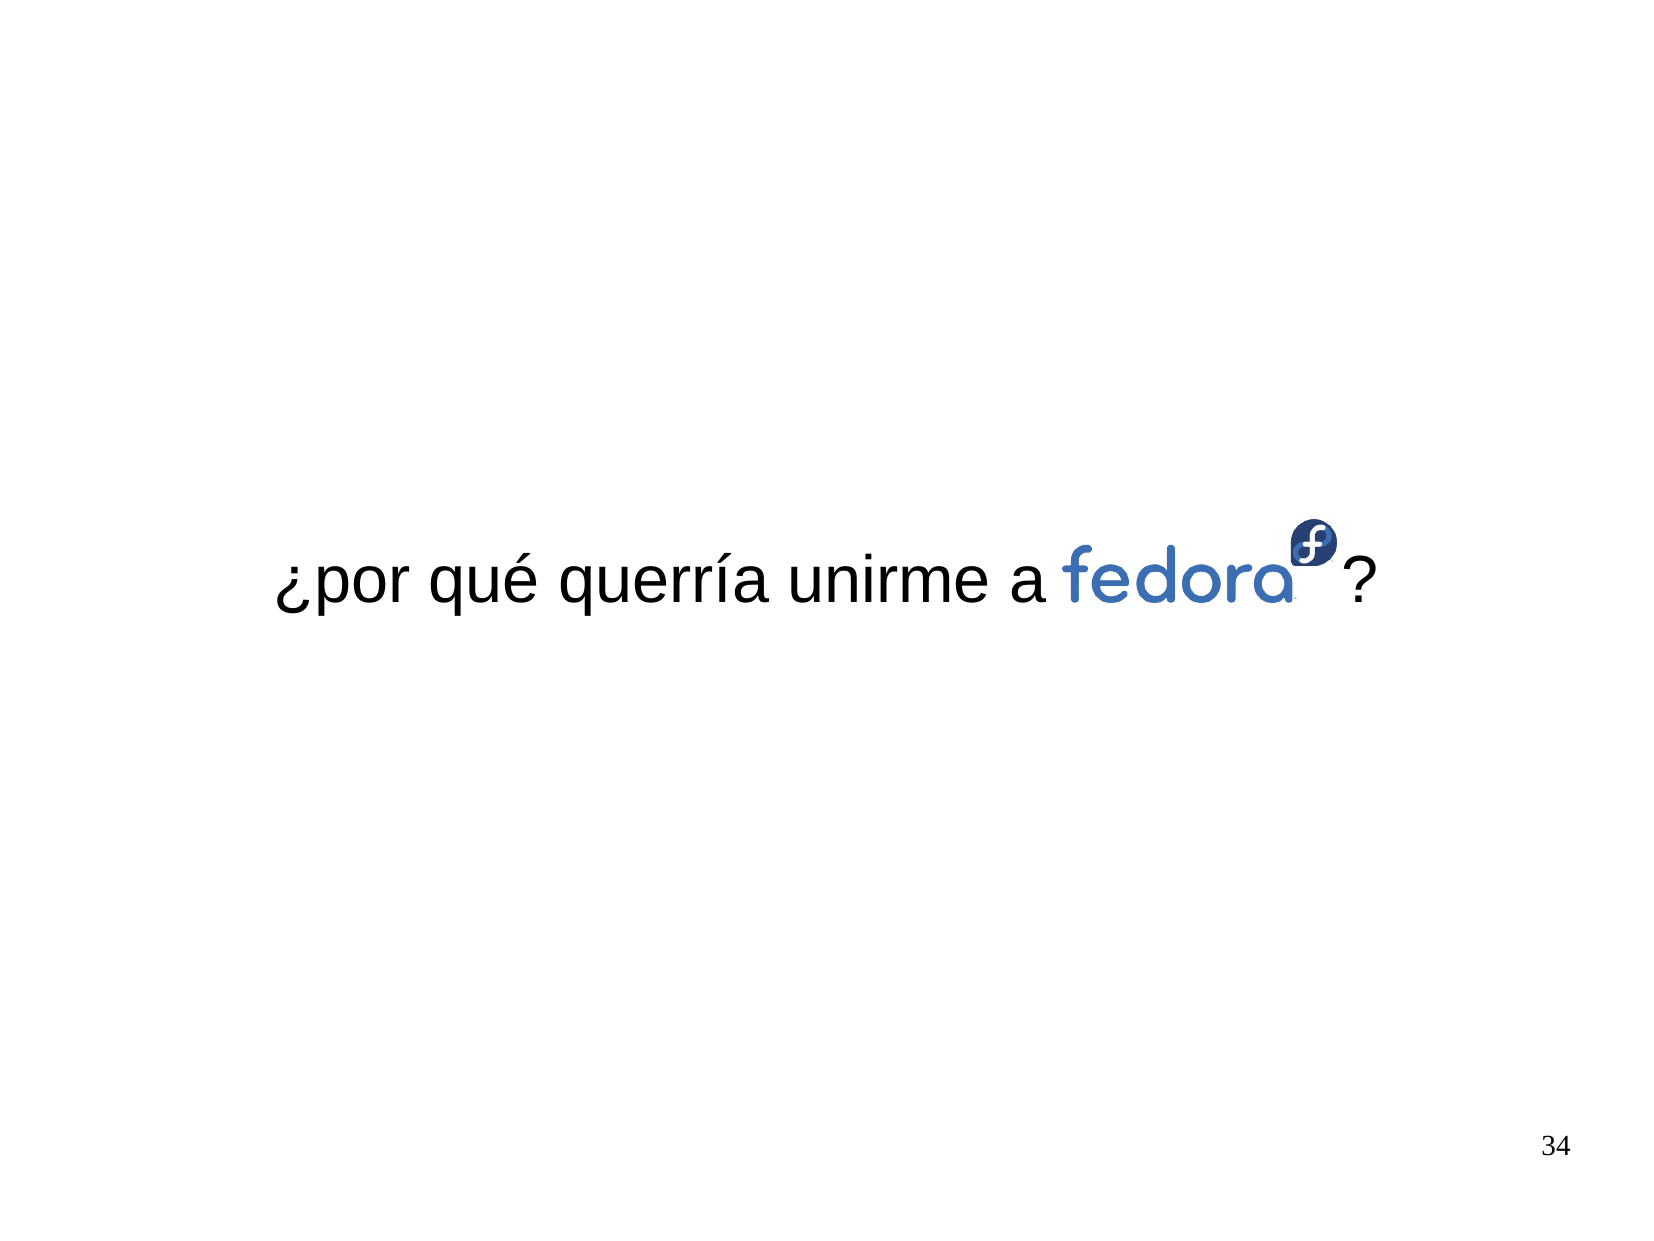

# ¿por qué querría unirme a ?
34